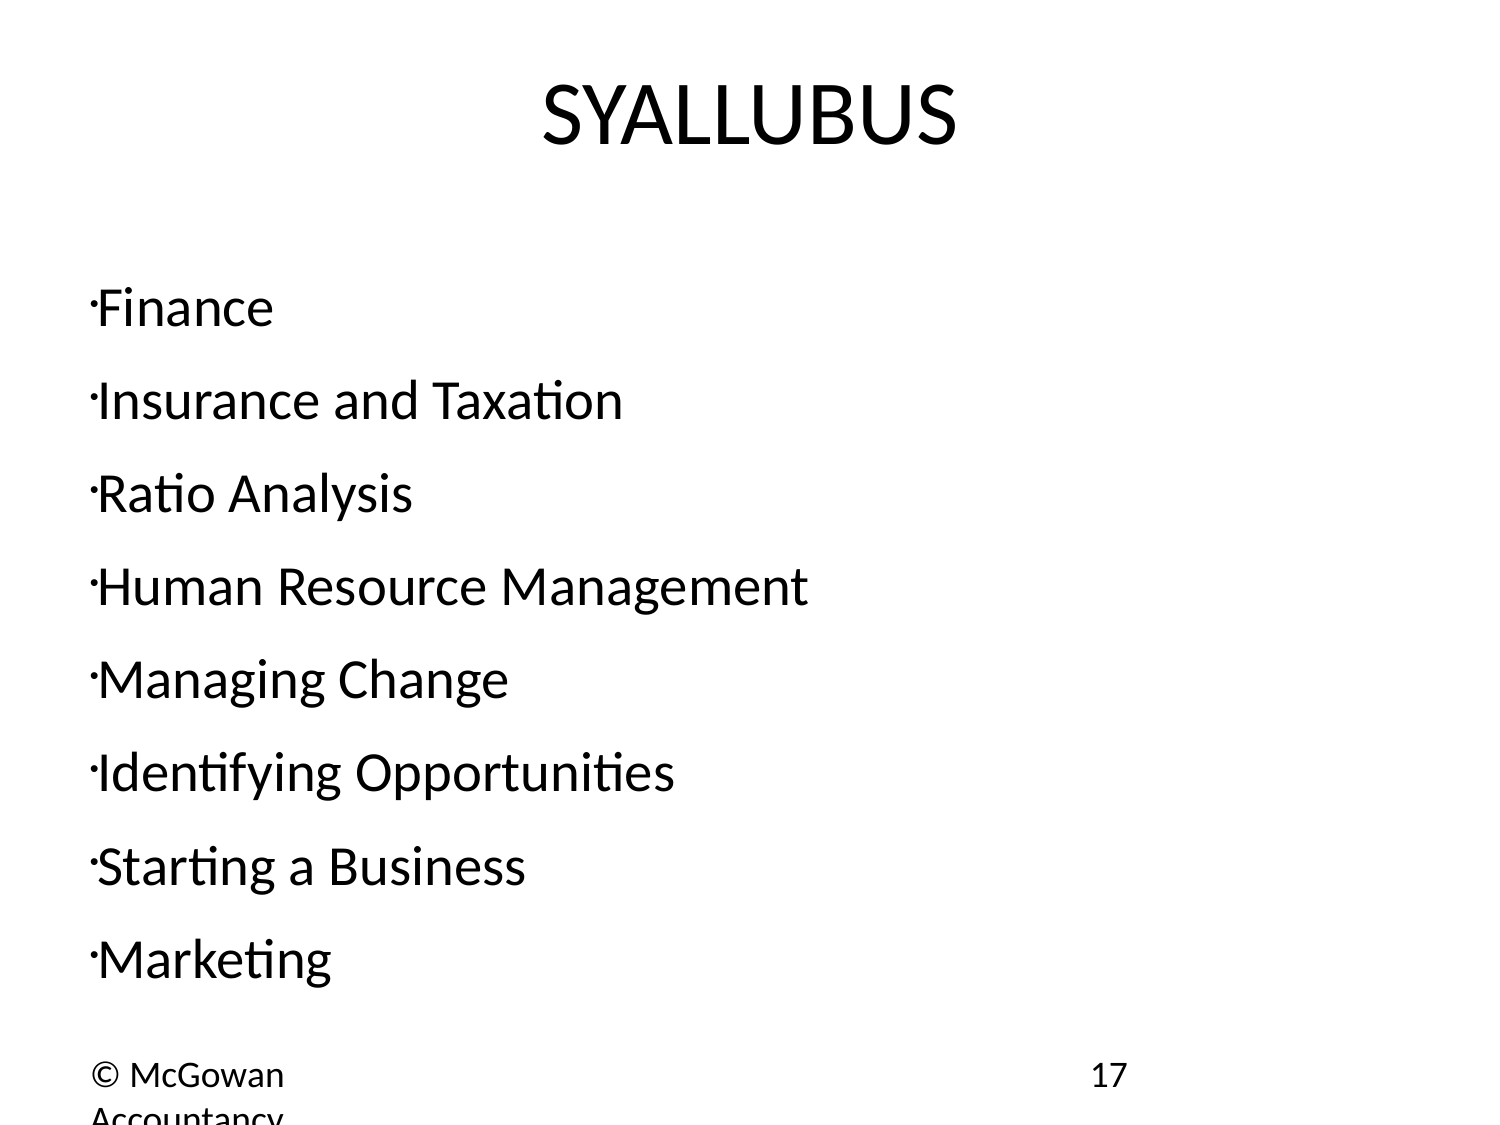

# SYALLUBUS
Finance
Insurance and Taxation
Ratio Analysis
Human Resource Management
Managing Change
Identifying Opportunities
Starting a Business
Marketing
© McGowan Accountancy Services
17